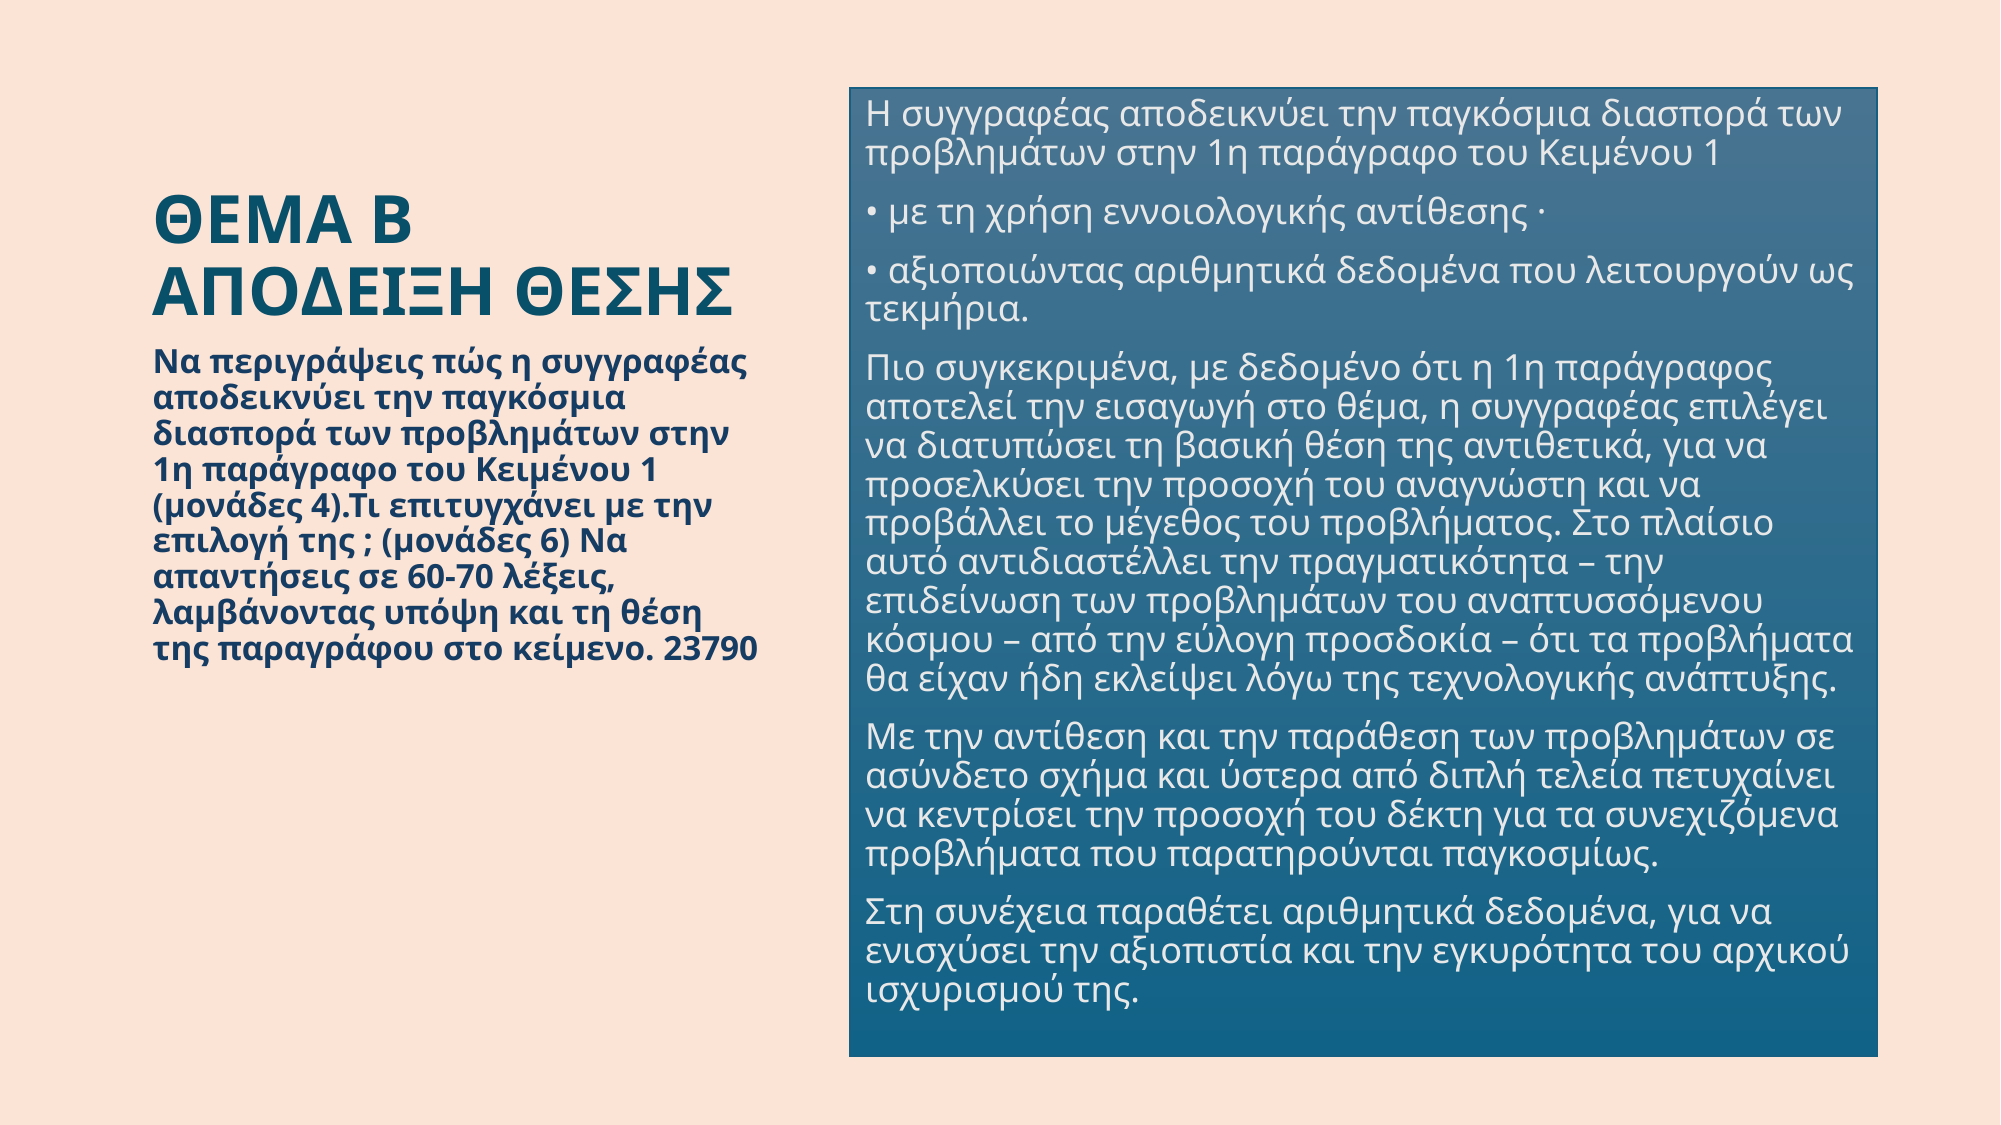

# ΘΕΜΑ Β ΑΠΟΔΕΙΞΗ ΘΕΣΗΣ
Η συγγραφέας αποδεικνύει την παγκόσμια διασπορά των προβλημάτων στην 1η παράγραφο του Κειμένου 1
• με τη χρήση εννοιολογικής αντίθεσης ·
• αξιοποιώντας αριθμητικά δεδομένα που λειτουργούν ως τεκμήρια.
Πιο συγκεκριμένα, με δεδομένο ότι η 1η παράγραφος αποτελεί την εισαγωγή στο θέμα, η συγγραφέας επιλέγει να διατυπώσει τη βασική θέση της αντιθετικά, για να προσελκύσει την προσοχή του αναγνώστη και να προβάλλει το μέγεθος του προβλήματος. Στο πλαίσιο αυτό αντιδιαστέλλει την πραγματικότητα – την επιδείνωση των προβλημάτων του αναπτυσσόμενου κόσμου – από την εύλογη προσδοκία – ότι τα προβλήματα θα είχαν ήδη εκλείψει λόγω της τεχνολογικής ανάπτυξης.
Με την αντίθεση και την παράθεση των προβλημάτων σε ασύνδετο σχήμα και ύστερα από διπλή τελεία πετυχαίνει να κεντρίσει την προσοχή του δέκτη για τα συνεχιζόμενα προβλήματα που παρατηρούνται παγκοσμίως.
Στη συνέχεια παραθέτει αριθμητικά δεδομένα, για να ενισχύσει την αξιοπιστία και την εγκυρότητα του αρχικού ισχυρισμού της.
Παρά τις τεχνολογικές επαναστάσεις των τελευταίων τριάντα ετών, τα προβλήματα στον κόσμο δεν εξέλιπαν. Το αντίθετο: η αύξηση της φτώχειας, η έλλειψη τροφίμων, οι οικονομικές κρίσεις και οι ένοπλες συγκρούσεις εξακολουθούν να μαστίζουν πολλές περιοχές του πλανήτη, και ιδιαίτερα αυτούς που ζουν στις 48 λιγότερο αναπτυγμένες χώρες του κόσμου. Σύμφωνα με την τελευταία Έκθεση του ΟΗΕ για την Ανθρώπινη Ανάπτυξη, ο αριθμός των υποσιτιζόμενων ανθρώπων στον κόσμο αυξήθηκε από 850 εκατομμύρια το 1980 σε ένα δισεκατομμύριο το 2011. Τα στοιχεία αυτά είναι πραγματικά απογοητευτικά.
Να περιγράψεις πώς η συγγραφέας αποδεικνύει την παγκόσμια διασπορά των προβλημάτων στην 1η παράγραφο του Κειμένου 1 (μονάδες 4).Τι επιτυγχάνει με την επιλογή της ; (μονάδες 6) Να απαντήσεις σε 60-70 λέξεις, λαμβάνοντας υπόψη και τη θέση της παραγράφου στο κείμενο. 23790